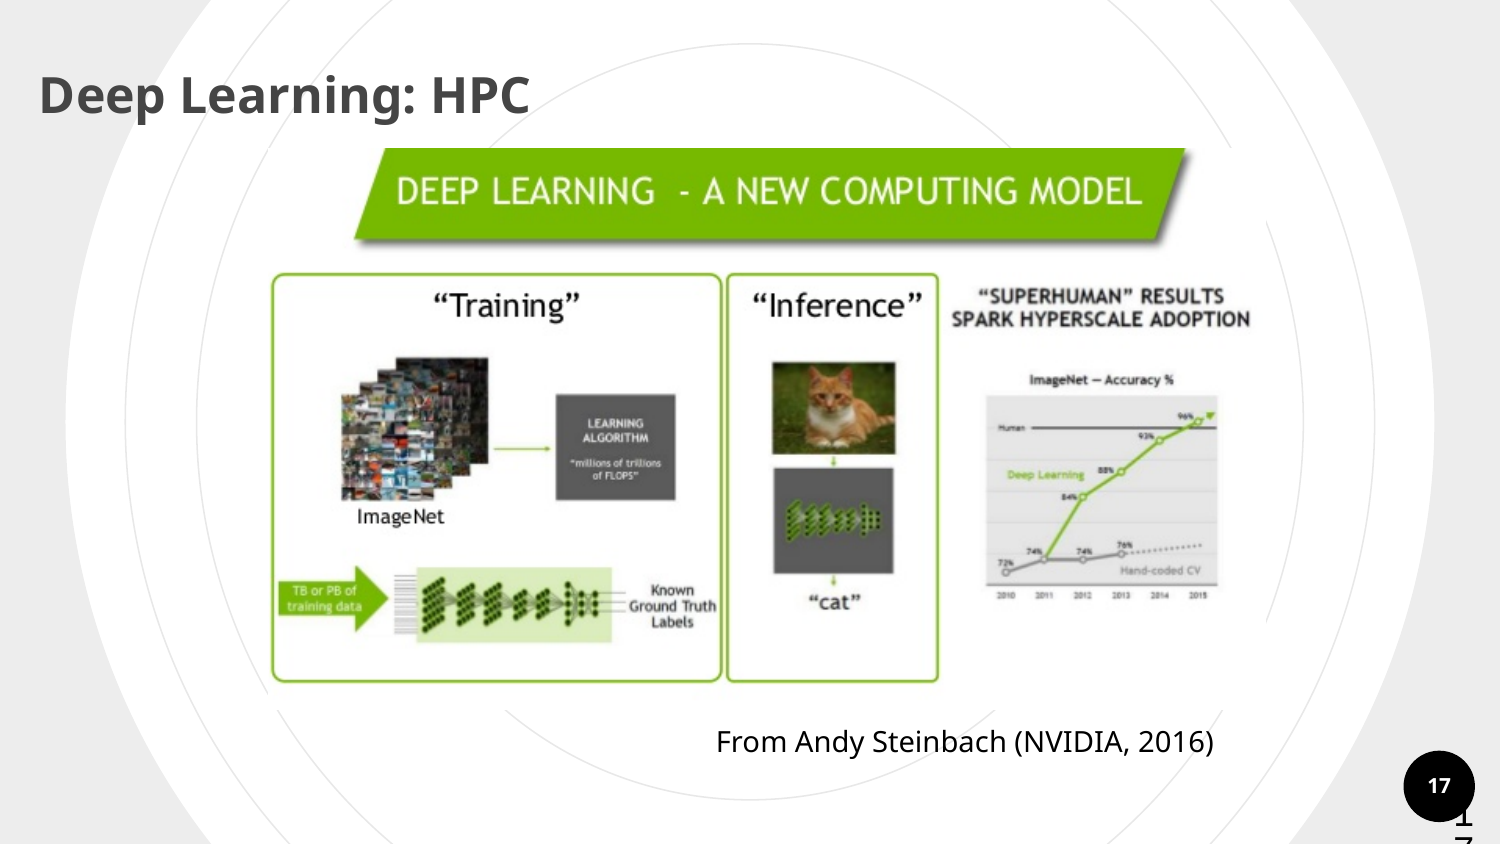

Deep Learning: HPC
From Andy Steinbach (NVIDIA, 2016)